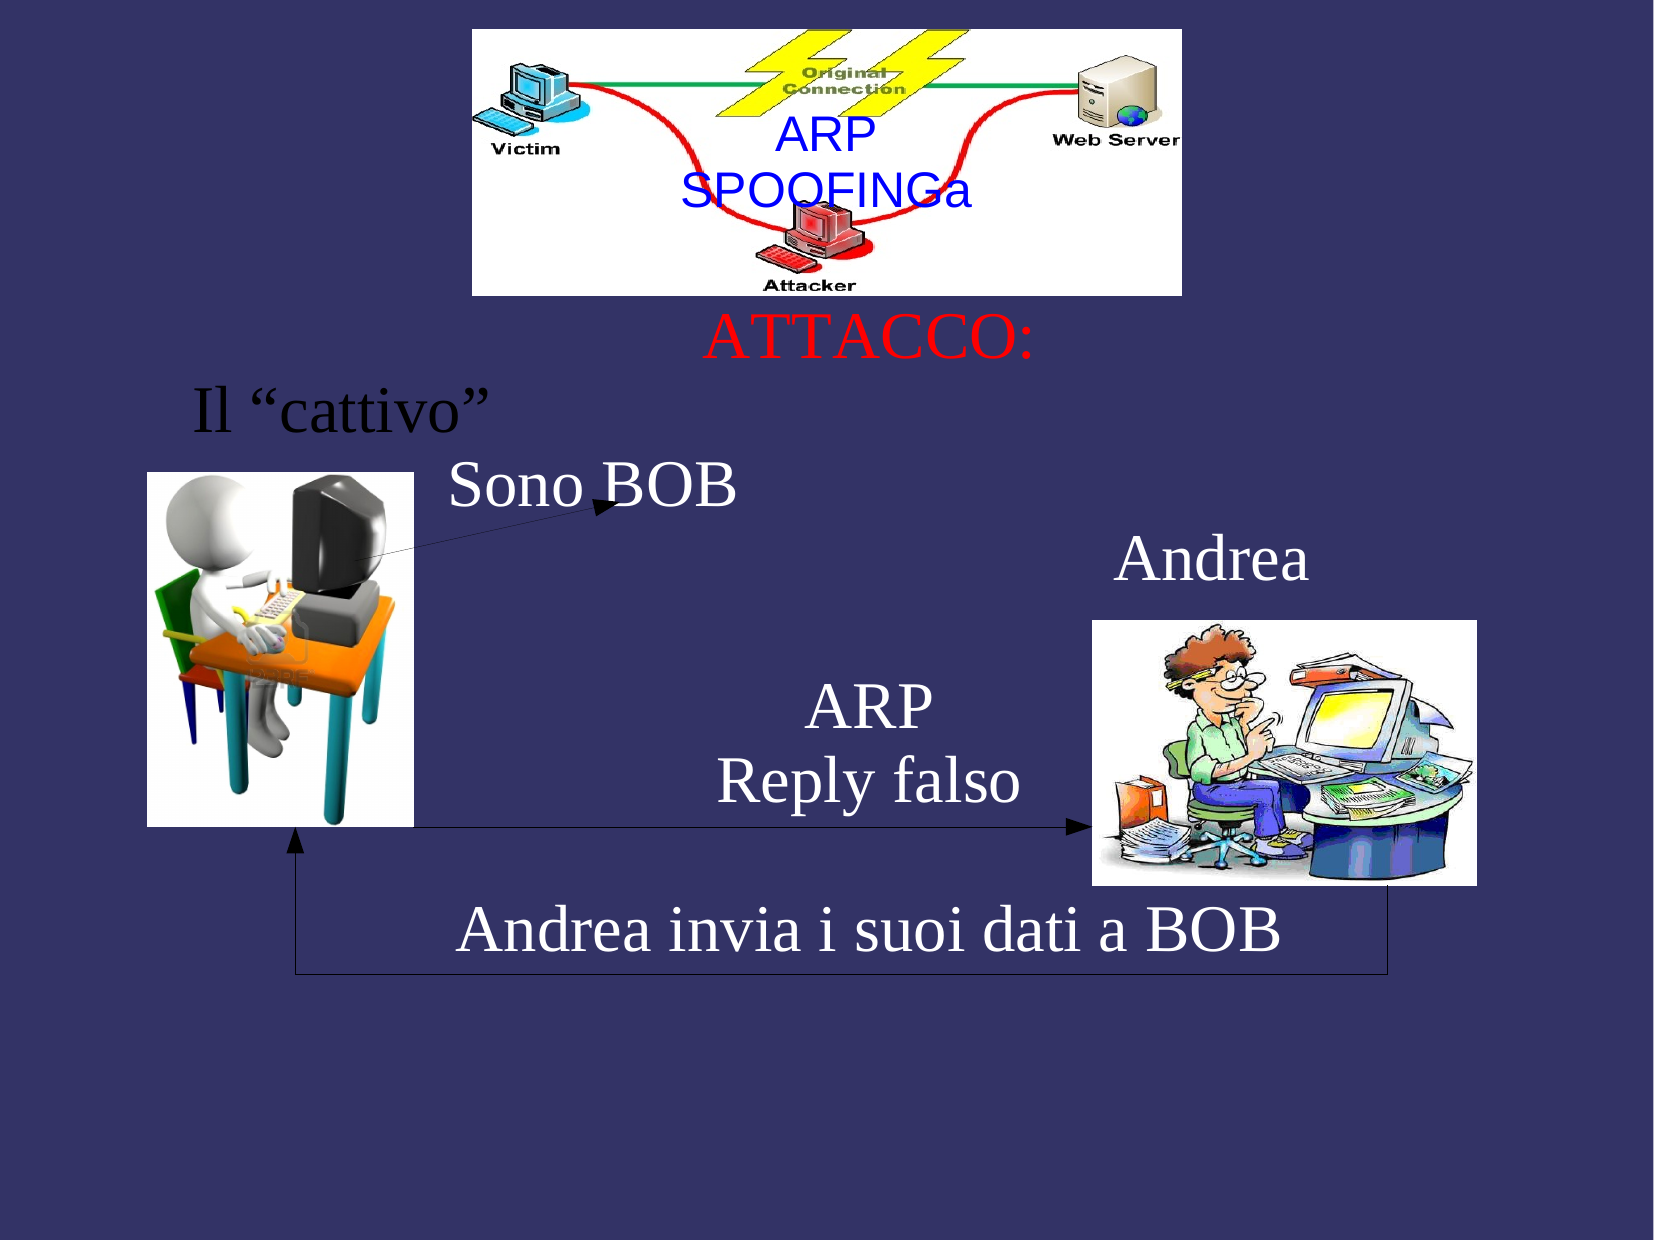

# ATTACCO:
Il “cattivo”
 Sono BOB Andrea
ARP
Reply falso
Andrea invia i suoi dati a BOB
ARP
SPOOFINGa